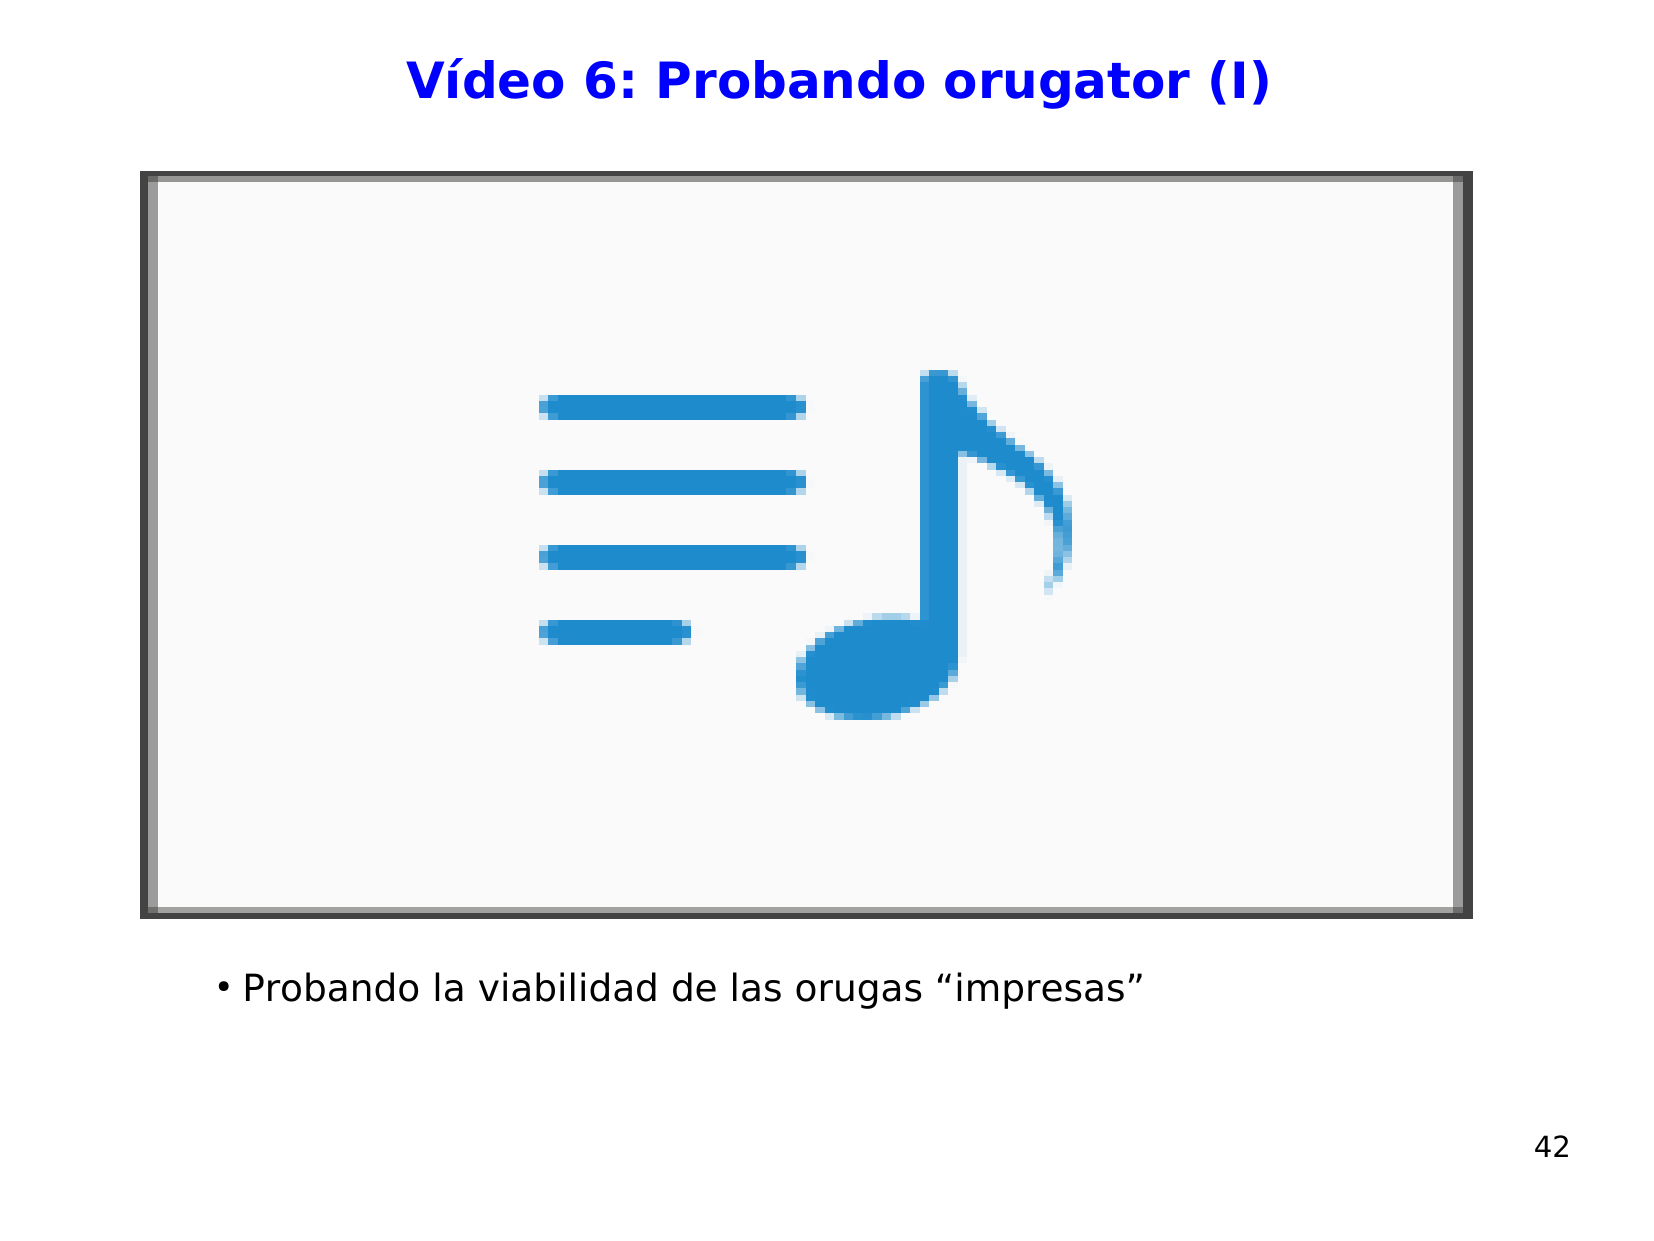

Vídeo 6: Probando orugator (I)
 Probando la viabilidad de las orugas “impresas”
42